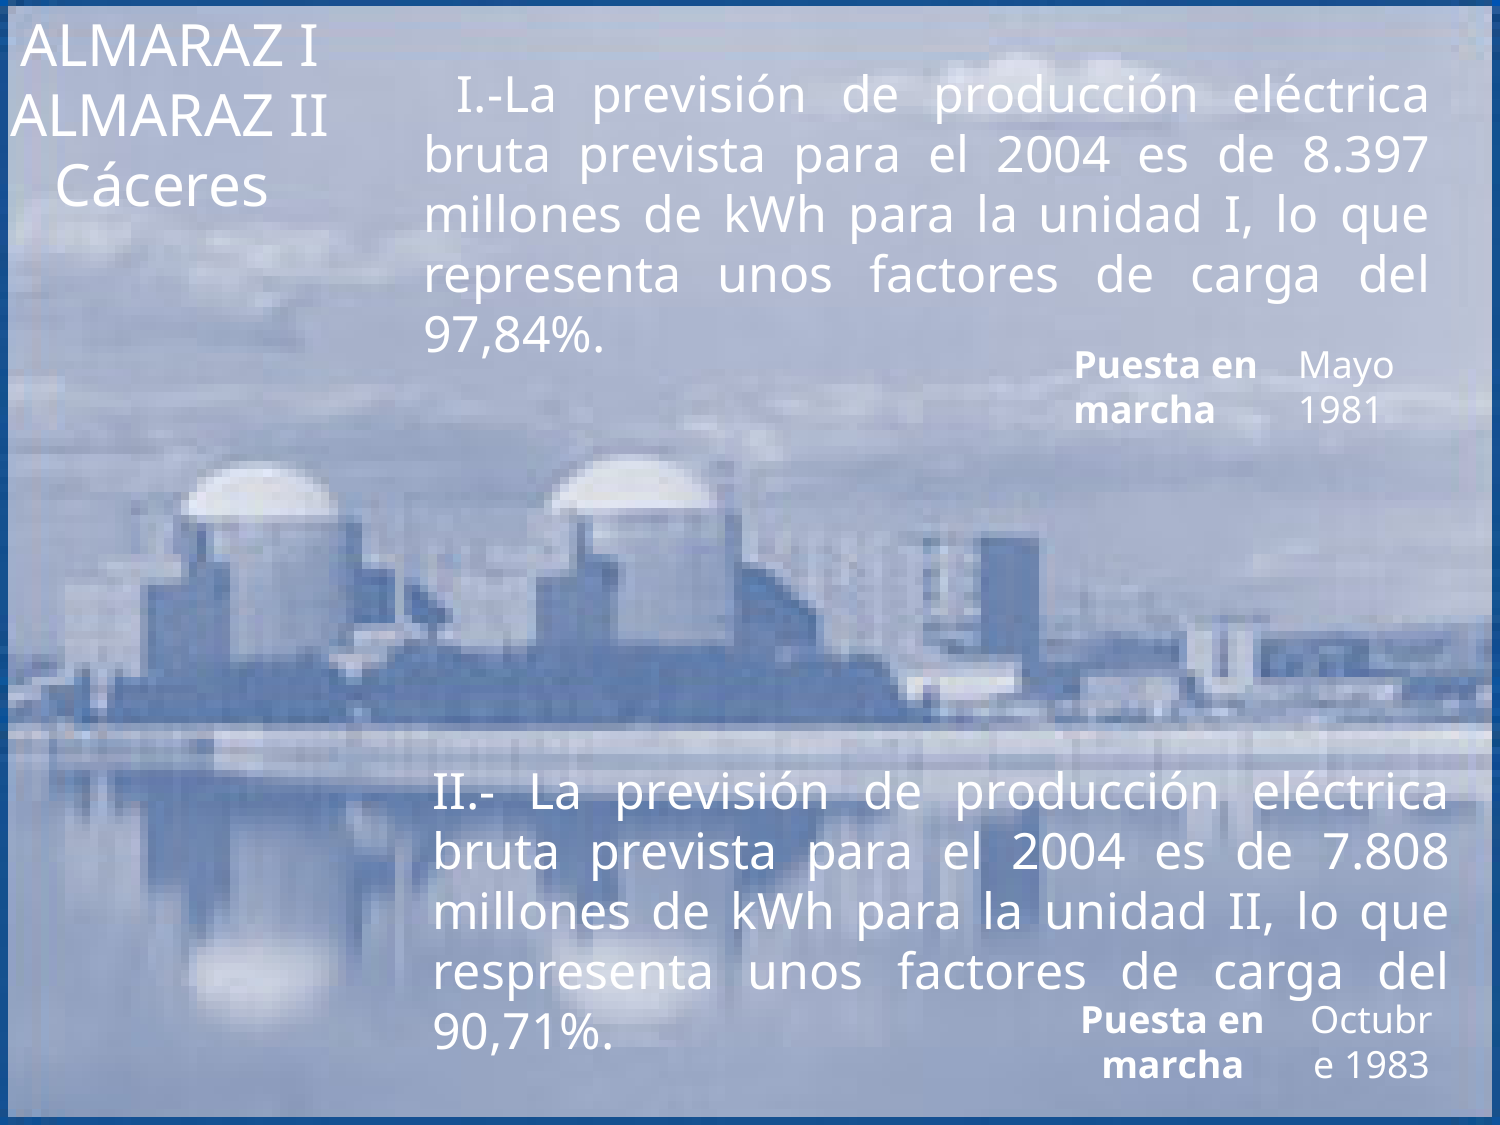

ALMARAZ I
ALMARAZ II
Cáceres
 I.-La previsión de producción eléctrica bruta prevista para el 2004 es de 8.397 millones de kWh para la unidad I, lo que representa unos factores de carga del 97,84%.
| Puesta en marcha | Mayo 1981 |
| --- | --- |
II.- La previsión de producción eléctrica bruta prevista para el 2004 es de 7.808 millones de kWh para la unidad II, lo que respresenta unos factores de carga del 90,71%.
| Puesta en marcha | Octubre 1983 |
| --- | --- |